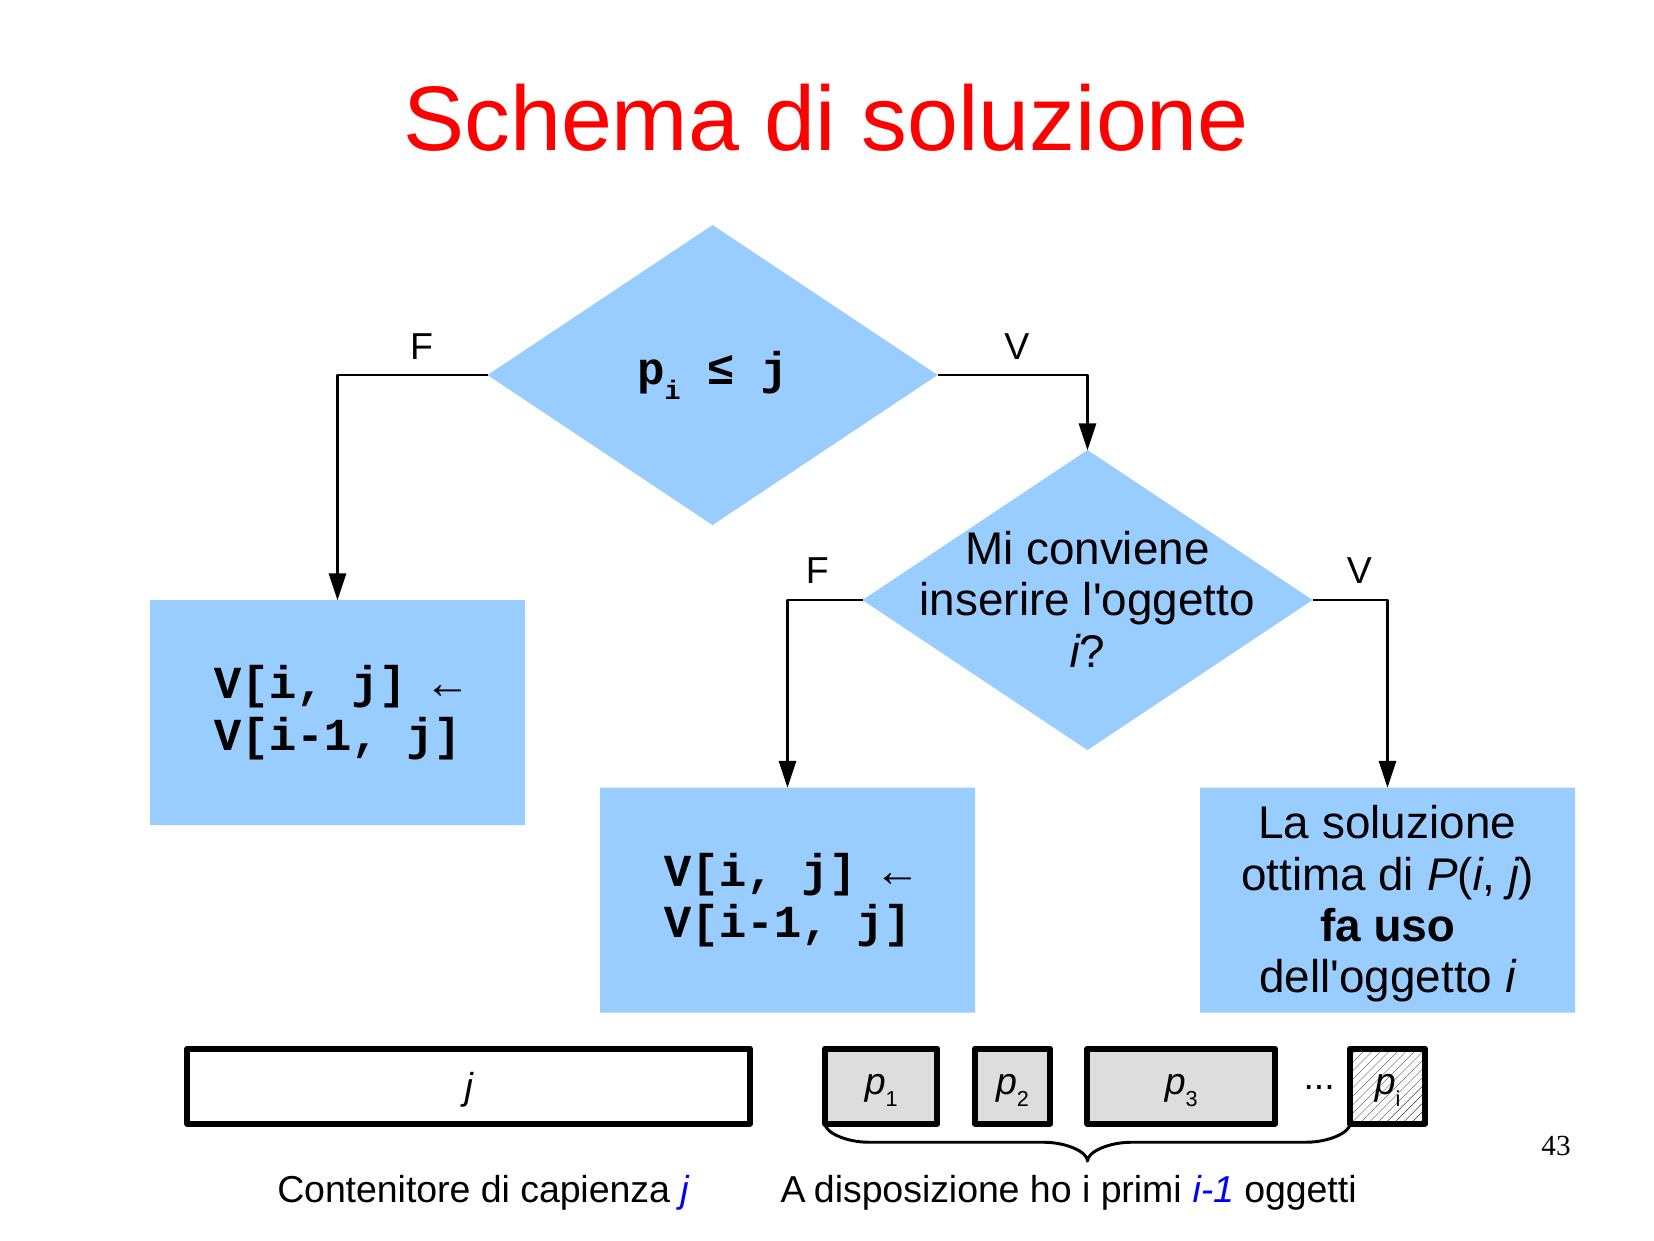

# Schema di soluzione
pi ≤ j
F
V
Mi conviene
inserire l'oggetto
i?
F
V
V[i, j] ← V[i-1, j]
V[i, j] ← V[i-1, j]
La soluzione ottima di P(i, j) fa uso dell'oggetto i
j
p1
p2
p3
...
pi
43
Contenitore di capienza j
A disposizione ho i primi i-1 oggetti